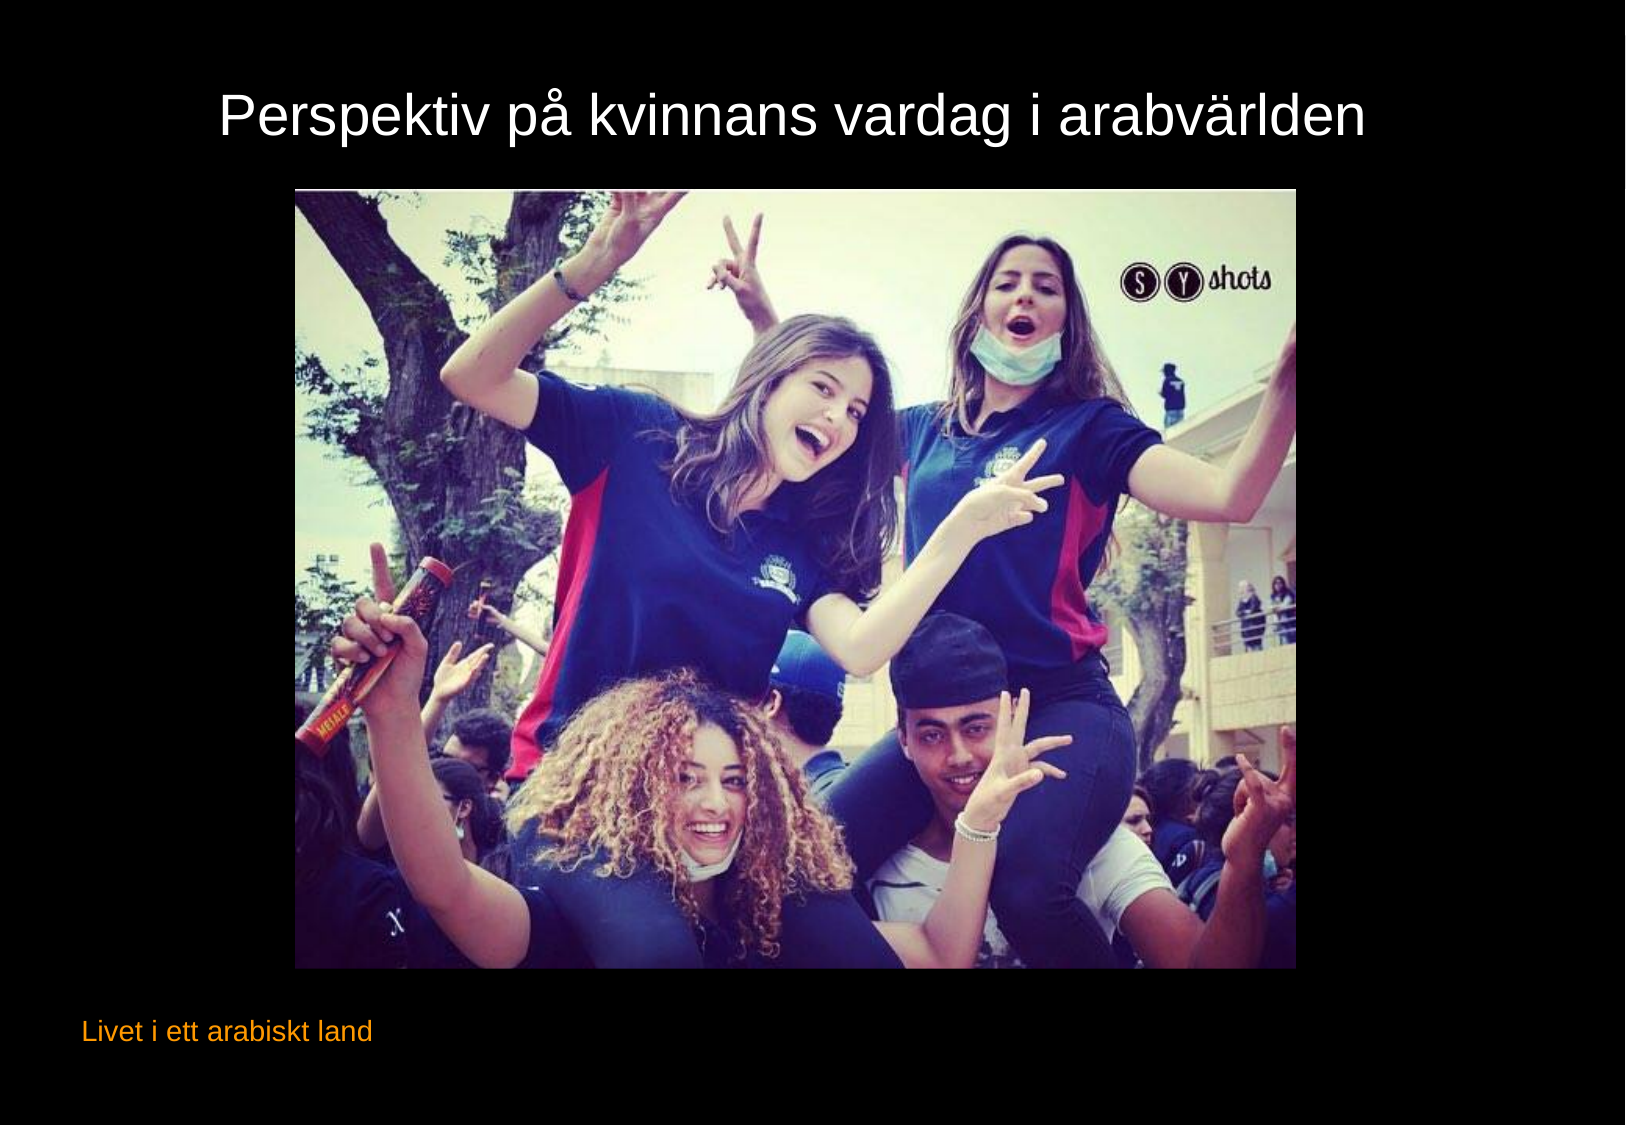

# Perspektiv på kvinnans vardag i arabvärlden
Livet i ett arabiskt land
09:.00 -09.05